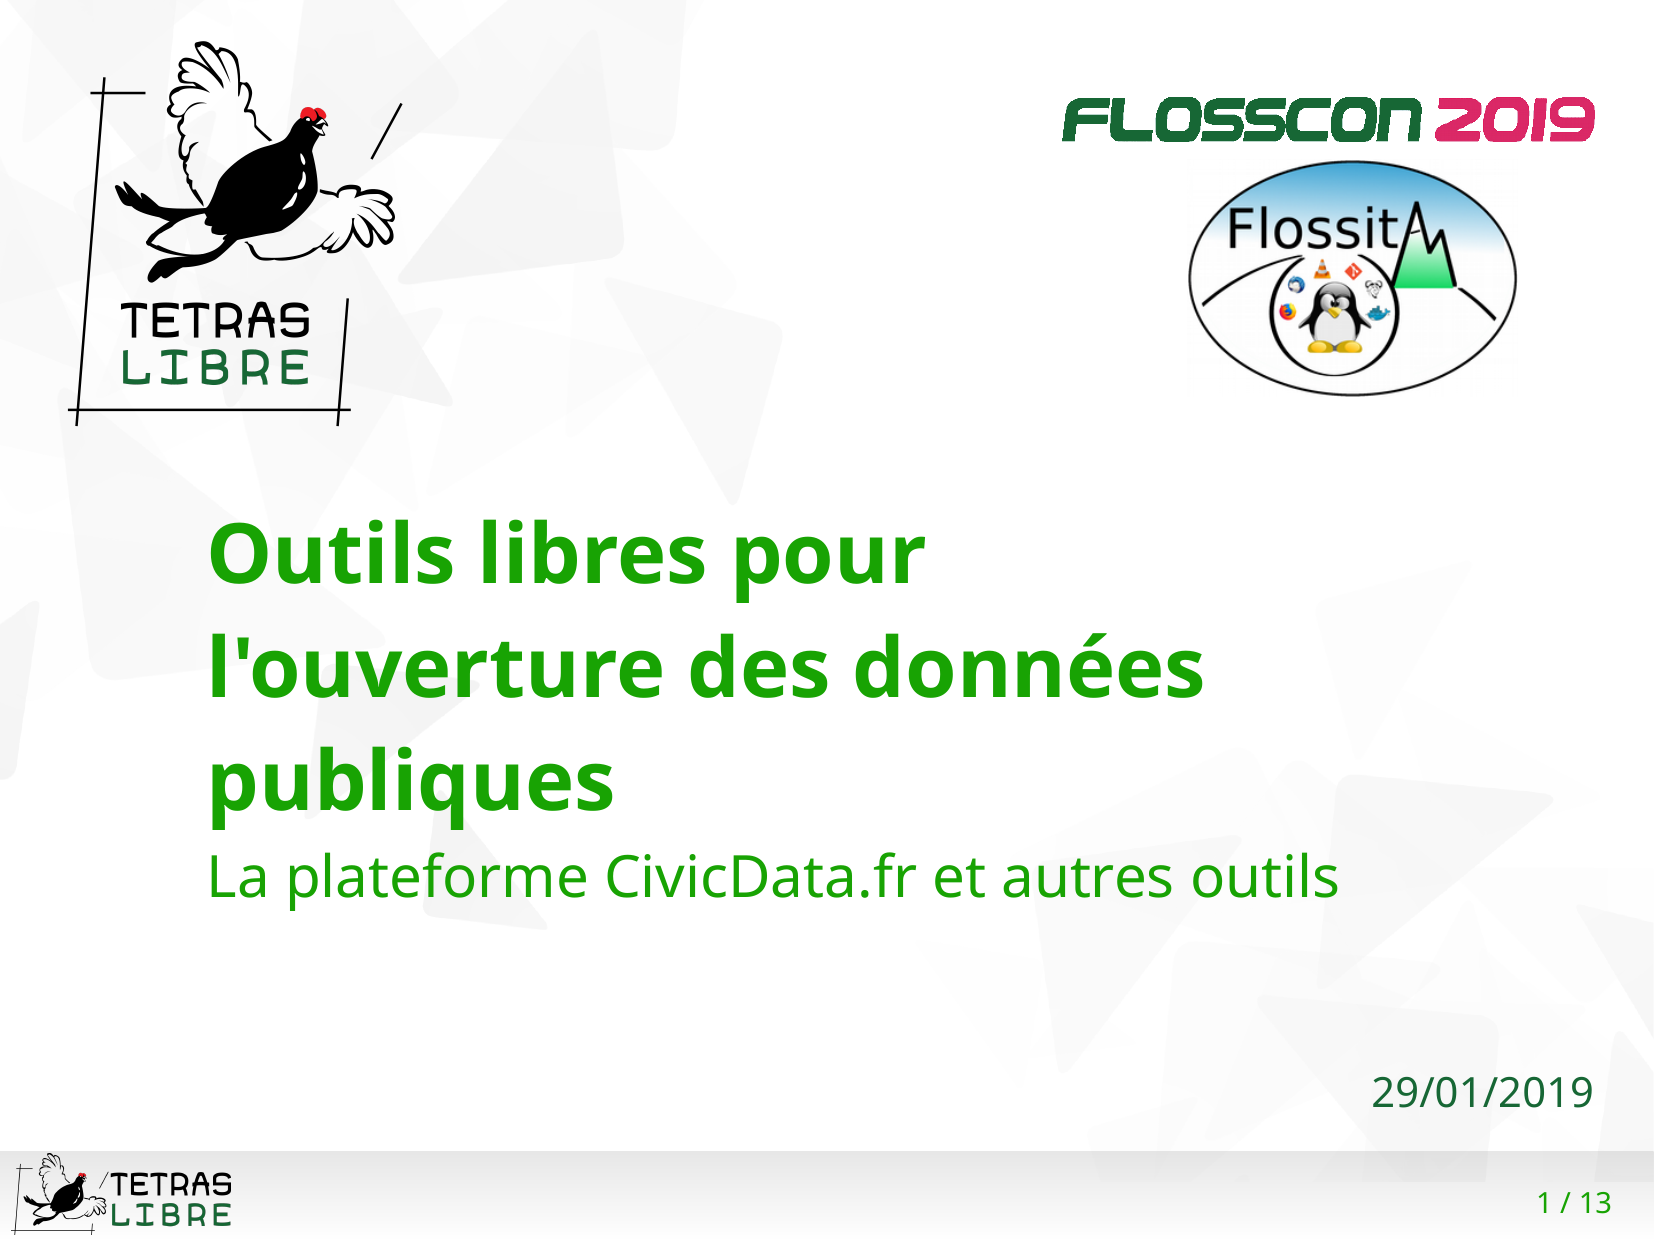

# Outils libres pour l'ouverture des données publiques La plateforme CivicData.fr et autres outils
29/01/2019
1